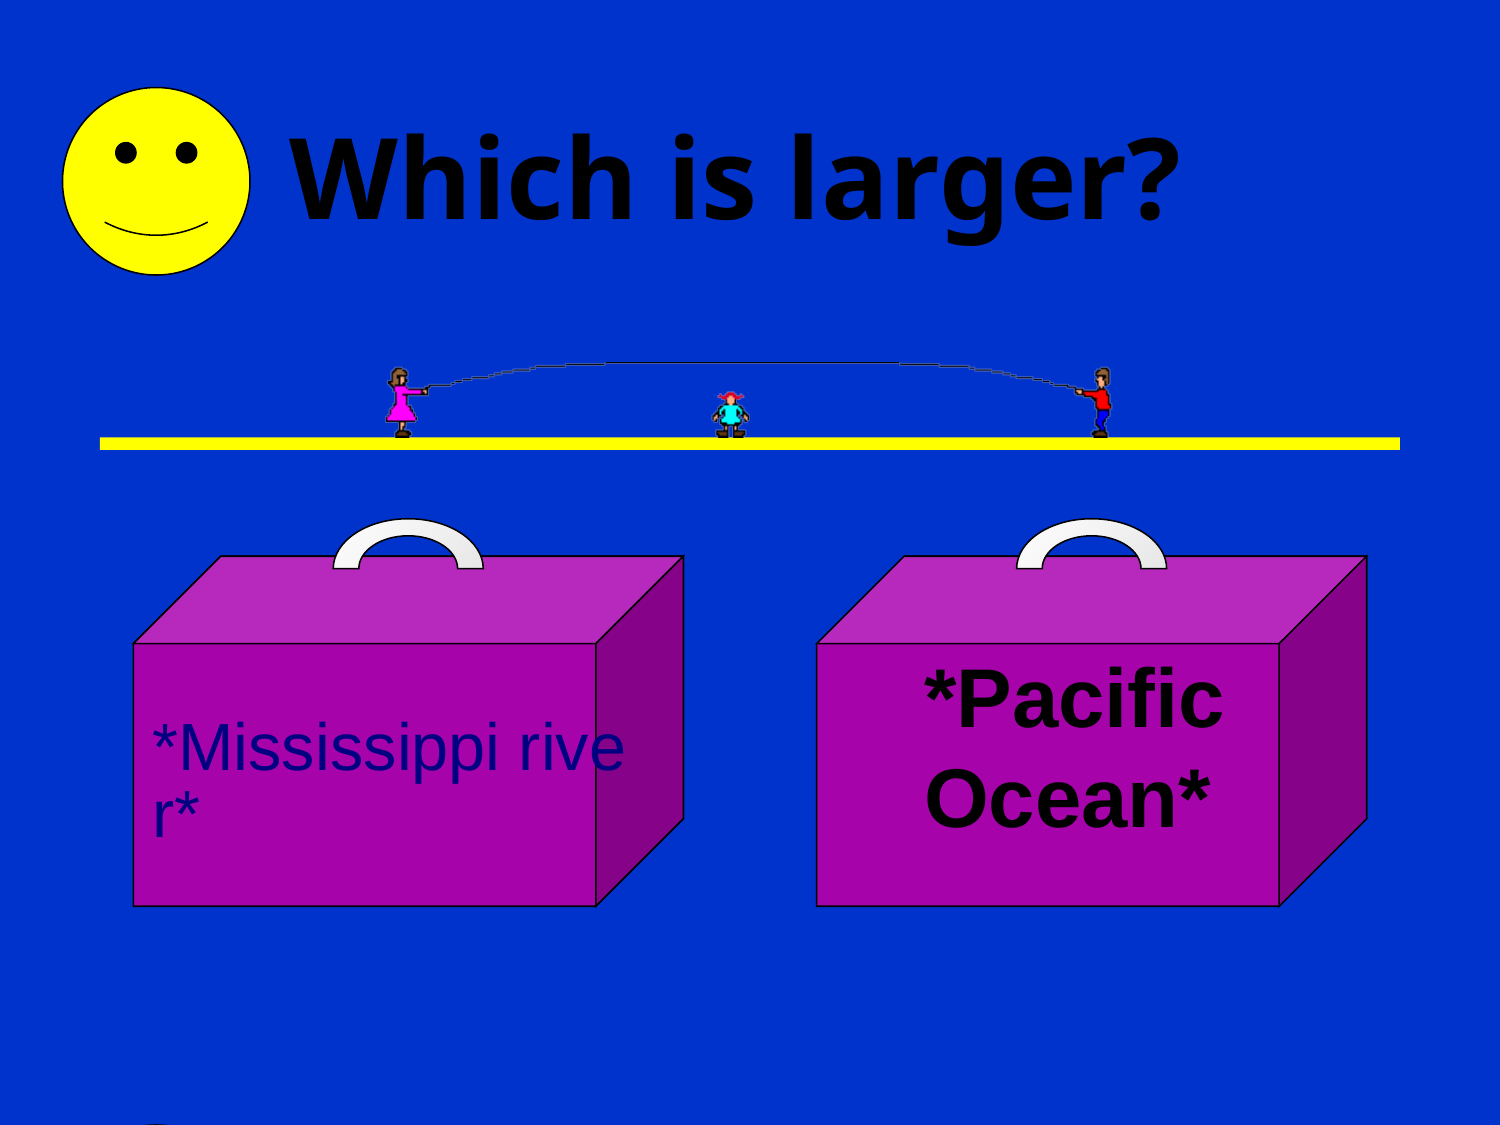

# Which is larger?
*Mississippi river*
*Pacific Ocean*